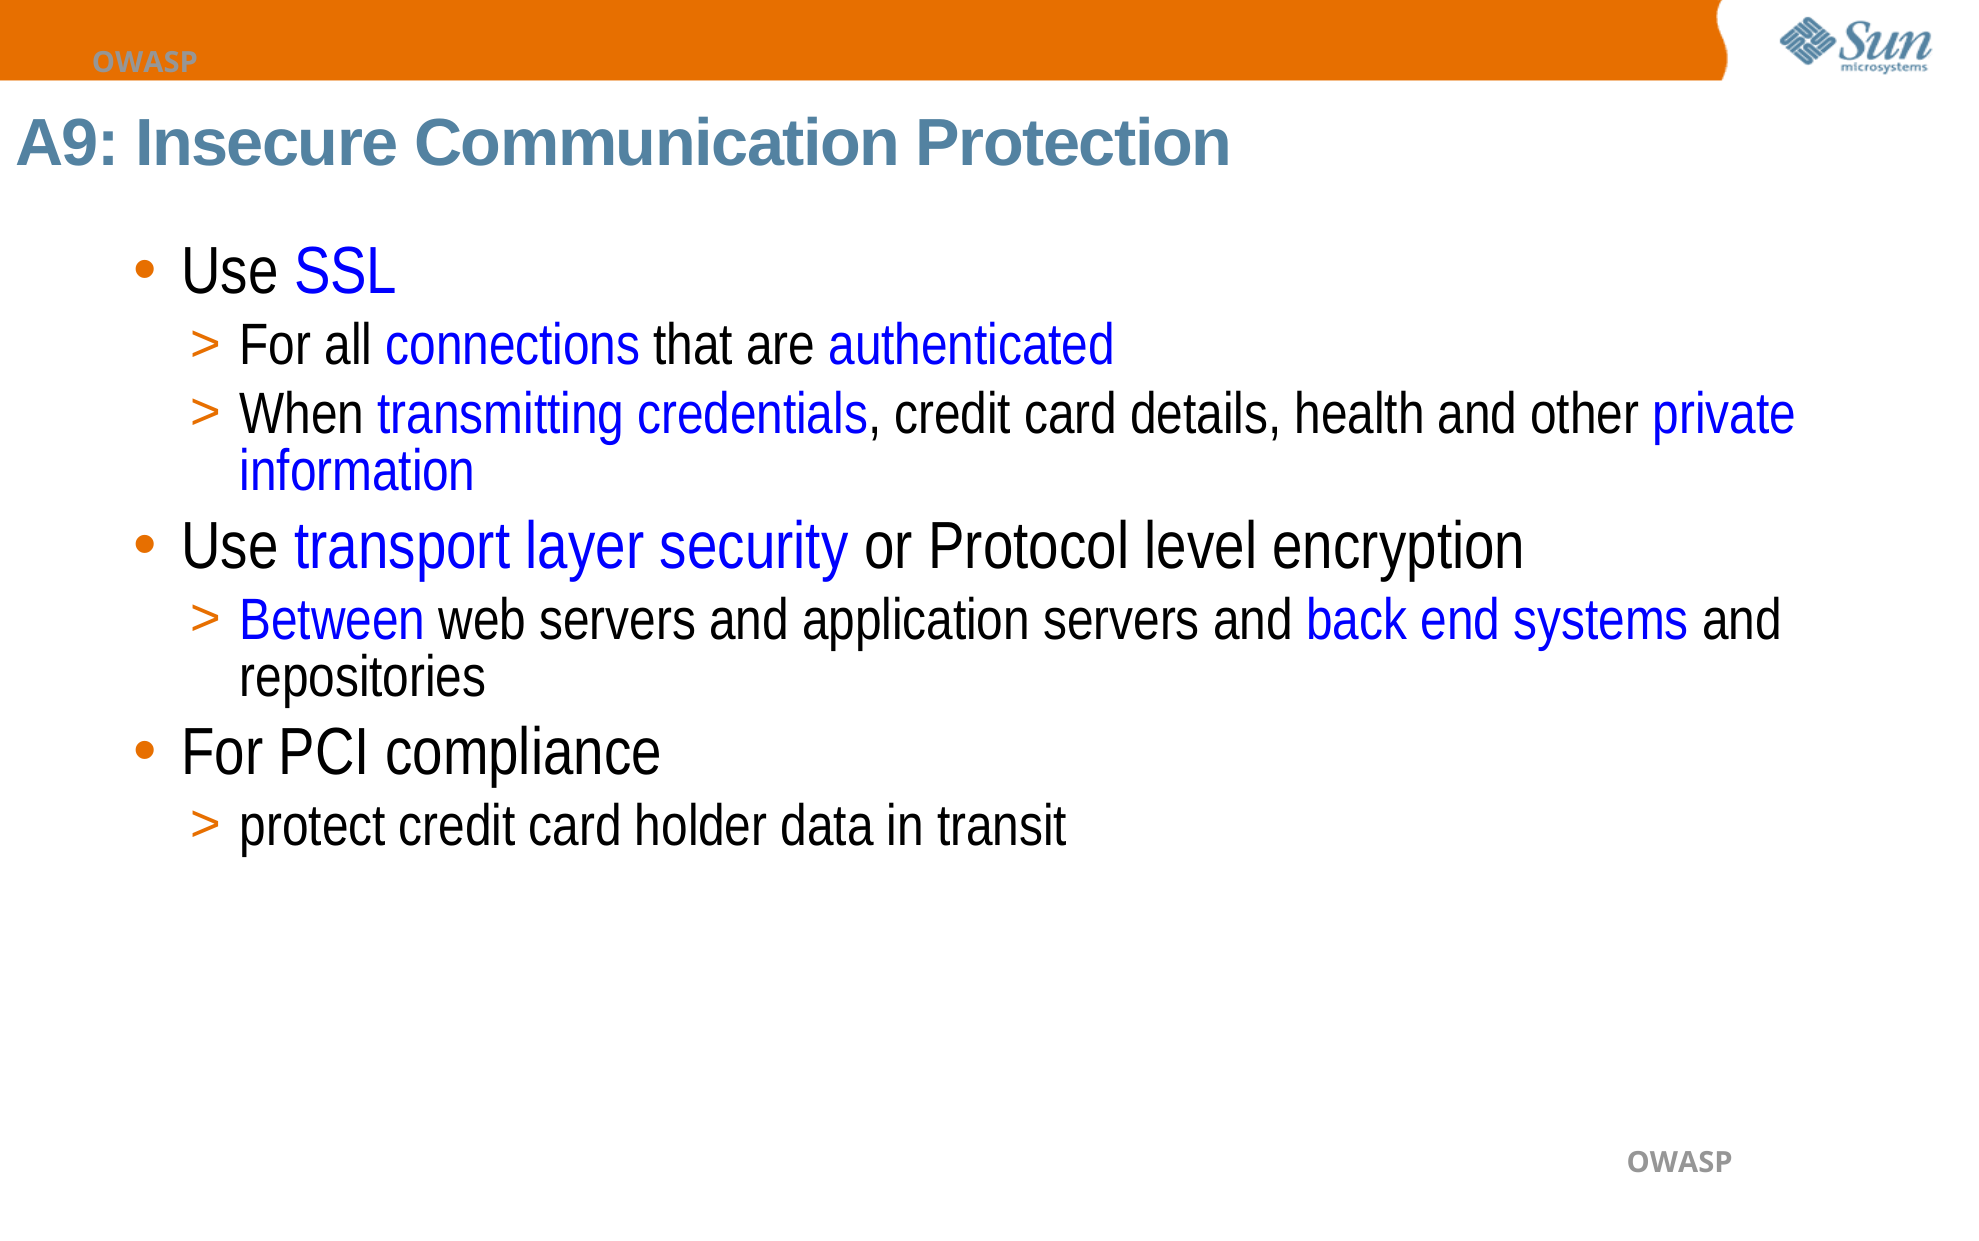

A9: Insecure Communication Protection
# Use SSL
For all connections that are authenticated
When transmitting credentials, credit card details, health and other private information
Use transport layer security or Protocol level encryption
Between web servers and application servers and back end systems and repositories
For PCI compliance
protect credit card holder data in transit